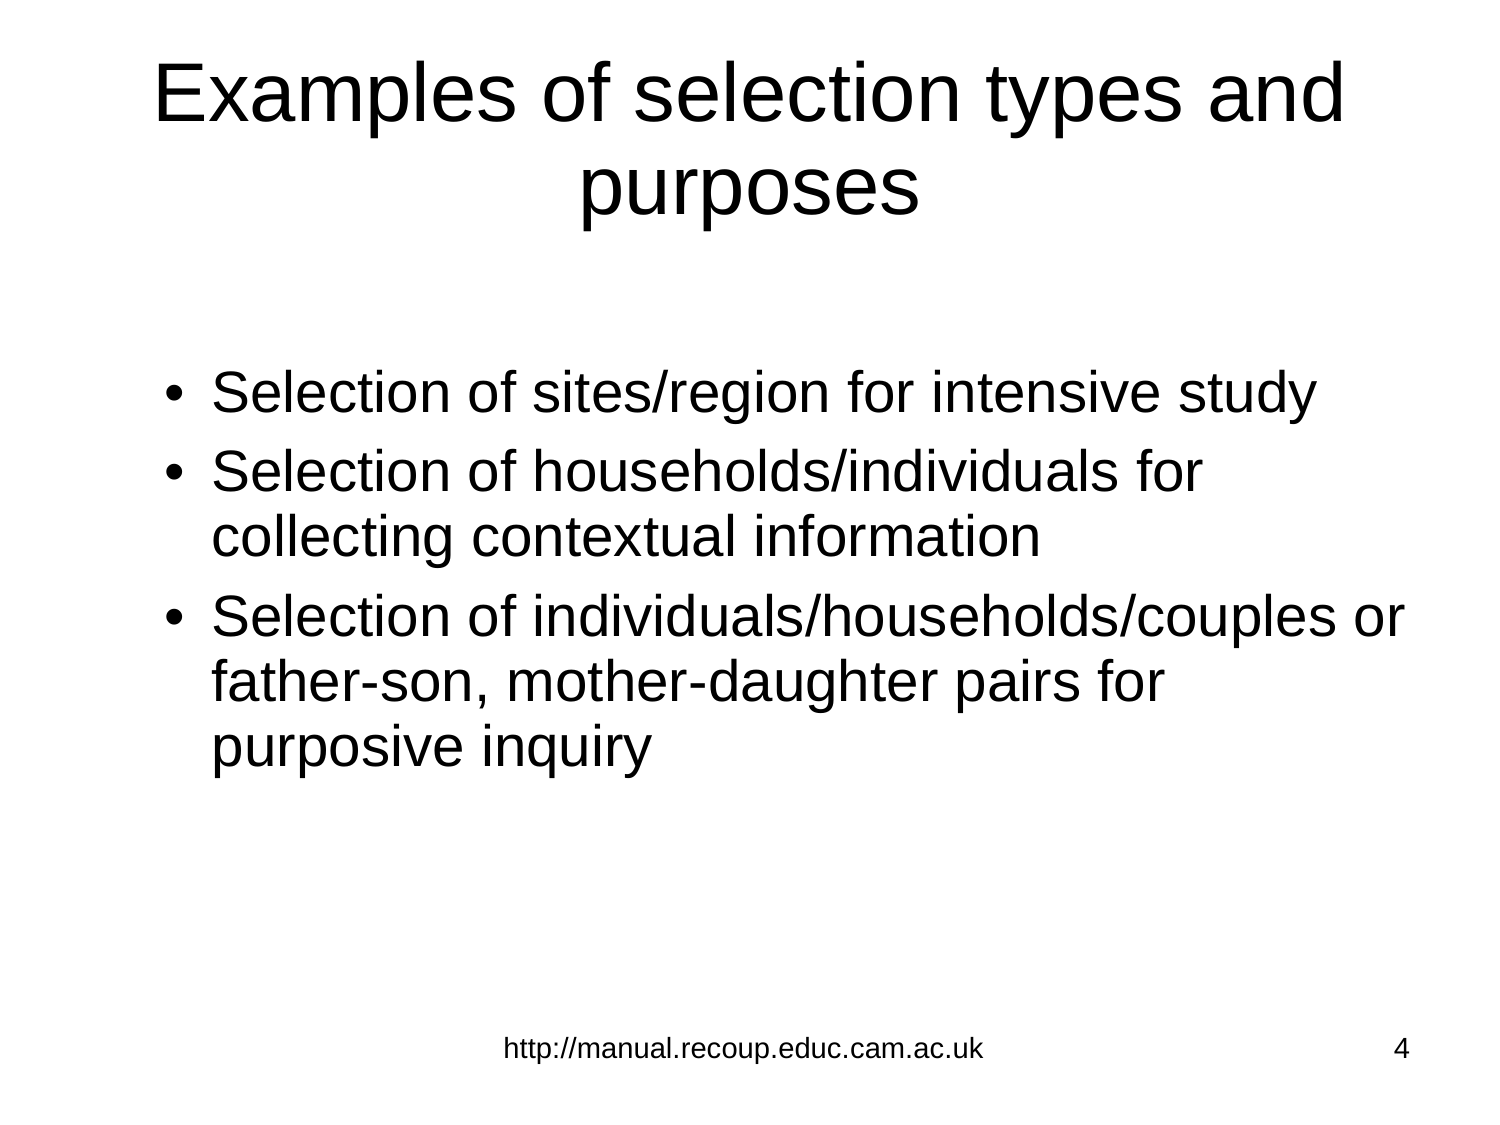

# Examples of selection types and purposes
Selection of sites/region for intensive study
Selection of households/individuals for collecting contextual information
Selection of individuals/households/couples or father-son, mother-daughter pairs for purposive inquiry
http://manual.recoup.educ.cam.ac.uk
4